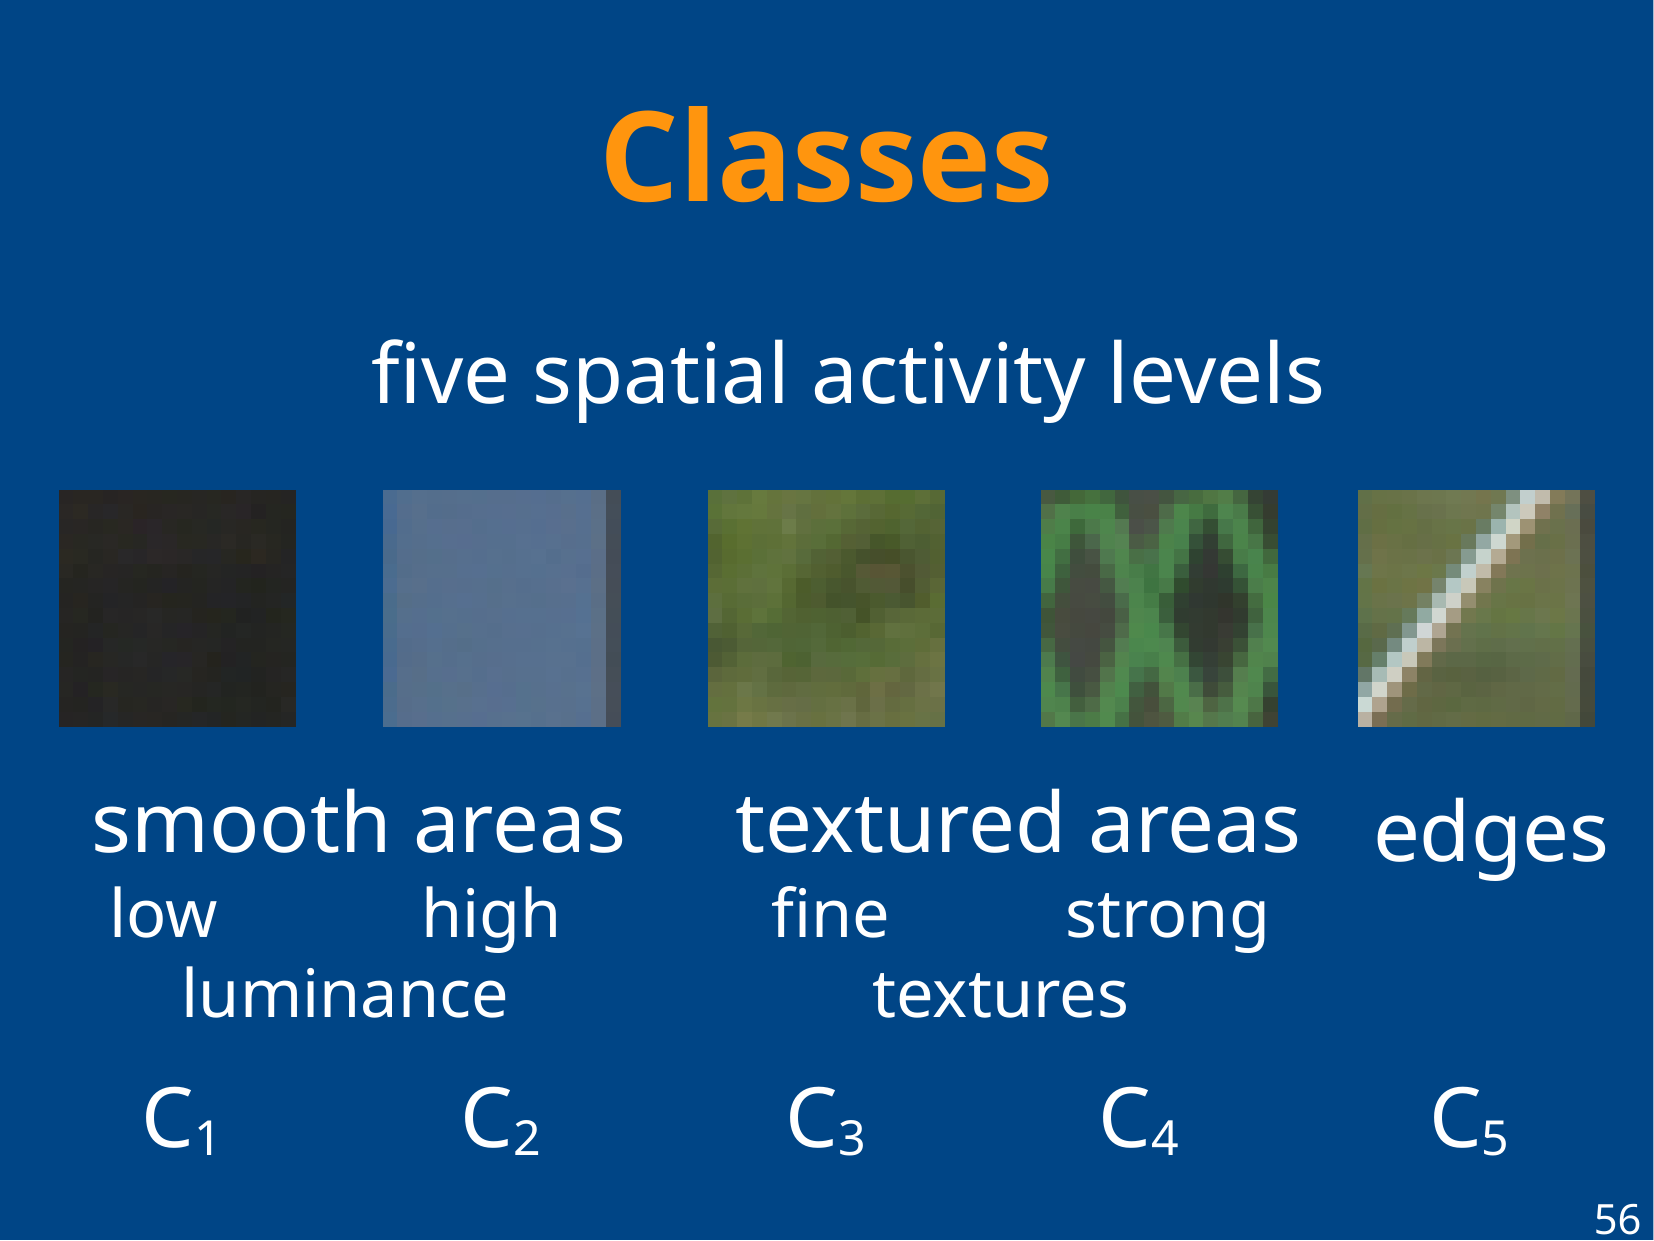

# Classes
five spatial activity levels
smooth areas
textured areas
edges
low
high
fine
strong
luminance
textures
C1
C2
C3
C4
C5
56